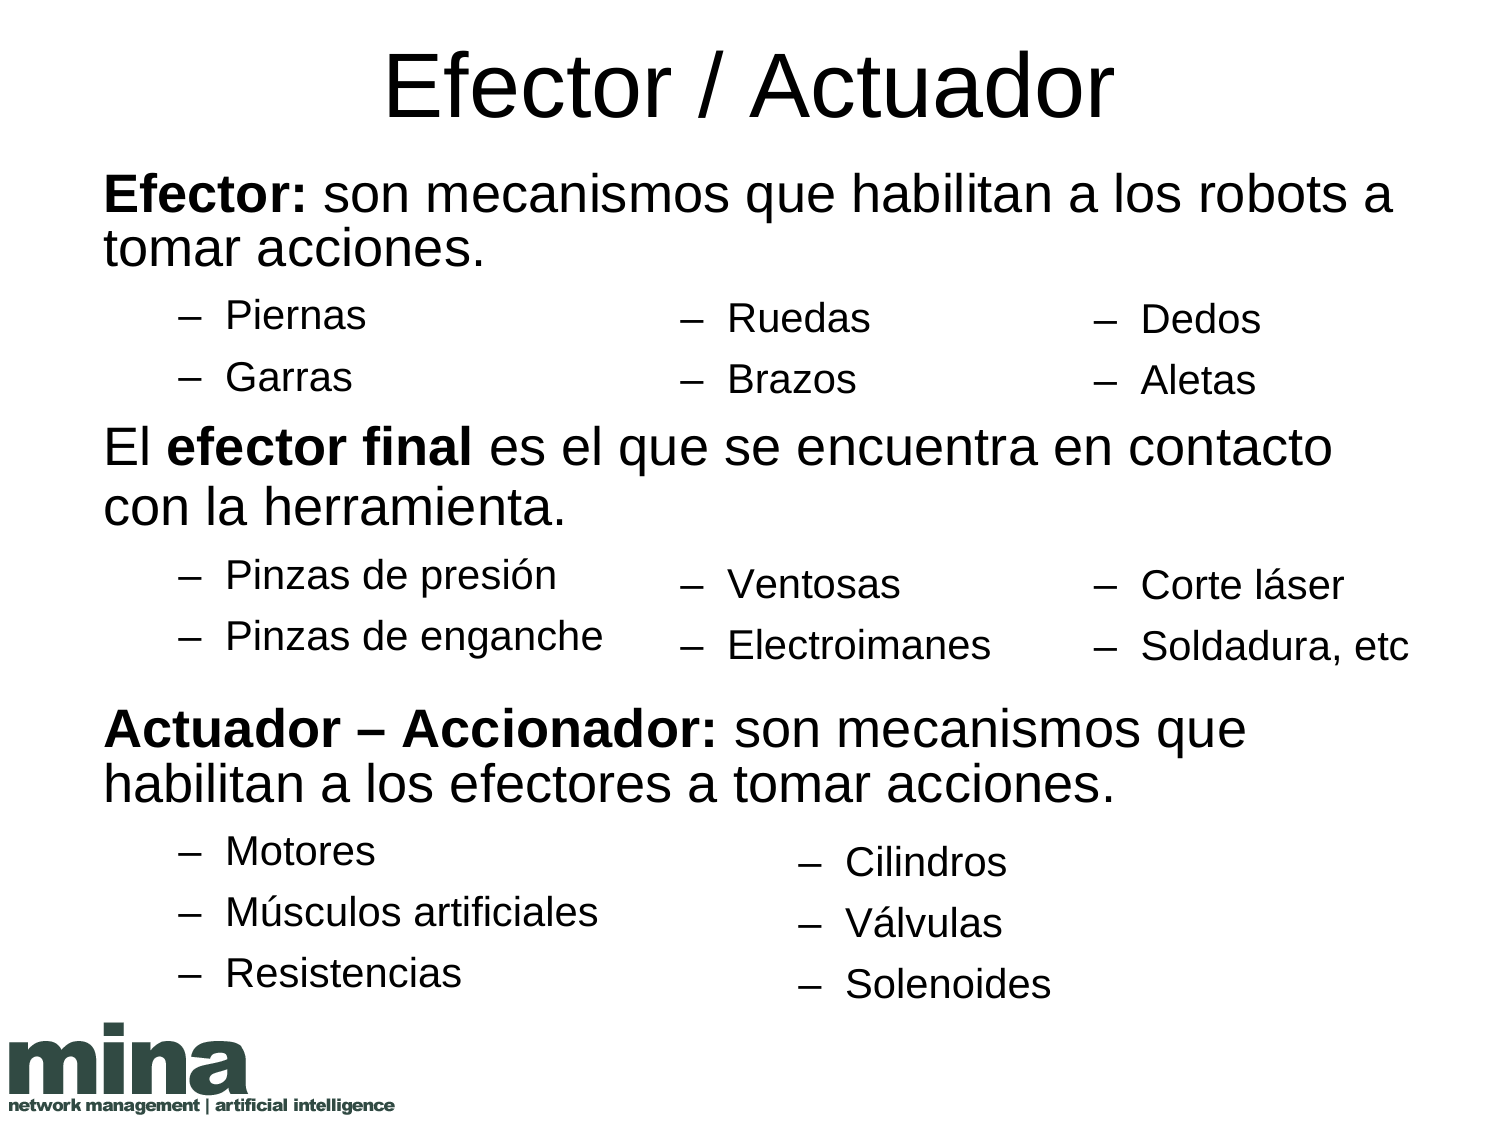

# Efector / Actuador
Efector: son mecanismos que habilitan a los robots a tomar acciones.
Piernas
Garras
El efector final es el que se encuentra en contacto con la herramienta.
Pinzas de presión
Pinzas de enganche
Actuador – Accionador: son mecanismos que habilitan a los efectores a tomar acciones.
Motores
Músculos artificiales
Resistencias
Ruedas
Brazos
Dedos
Aletas
Ventosas
Electroimanes
Corte láser
Soldadura, etc
Cilindros
Válvulas
Solenoides